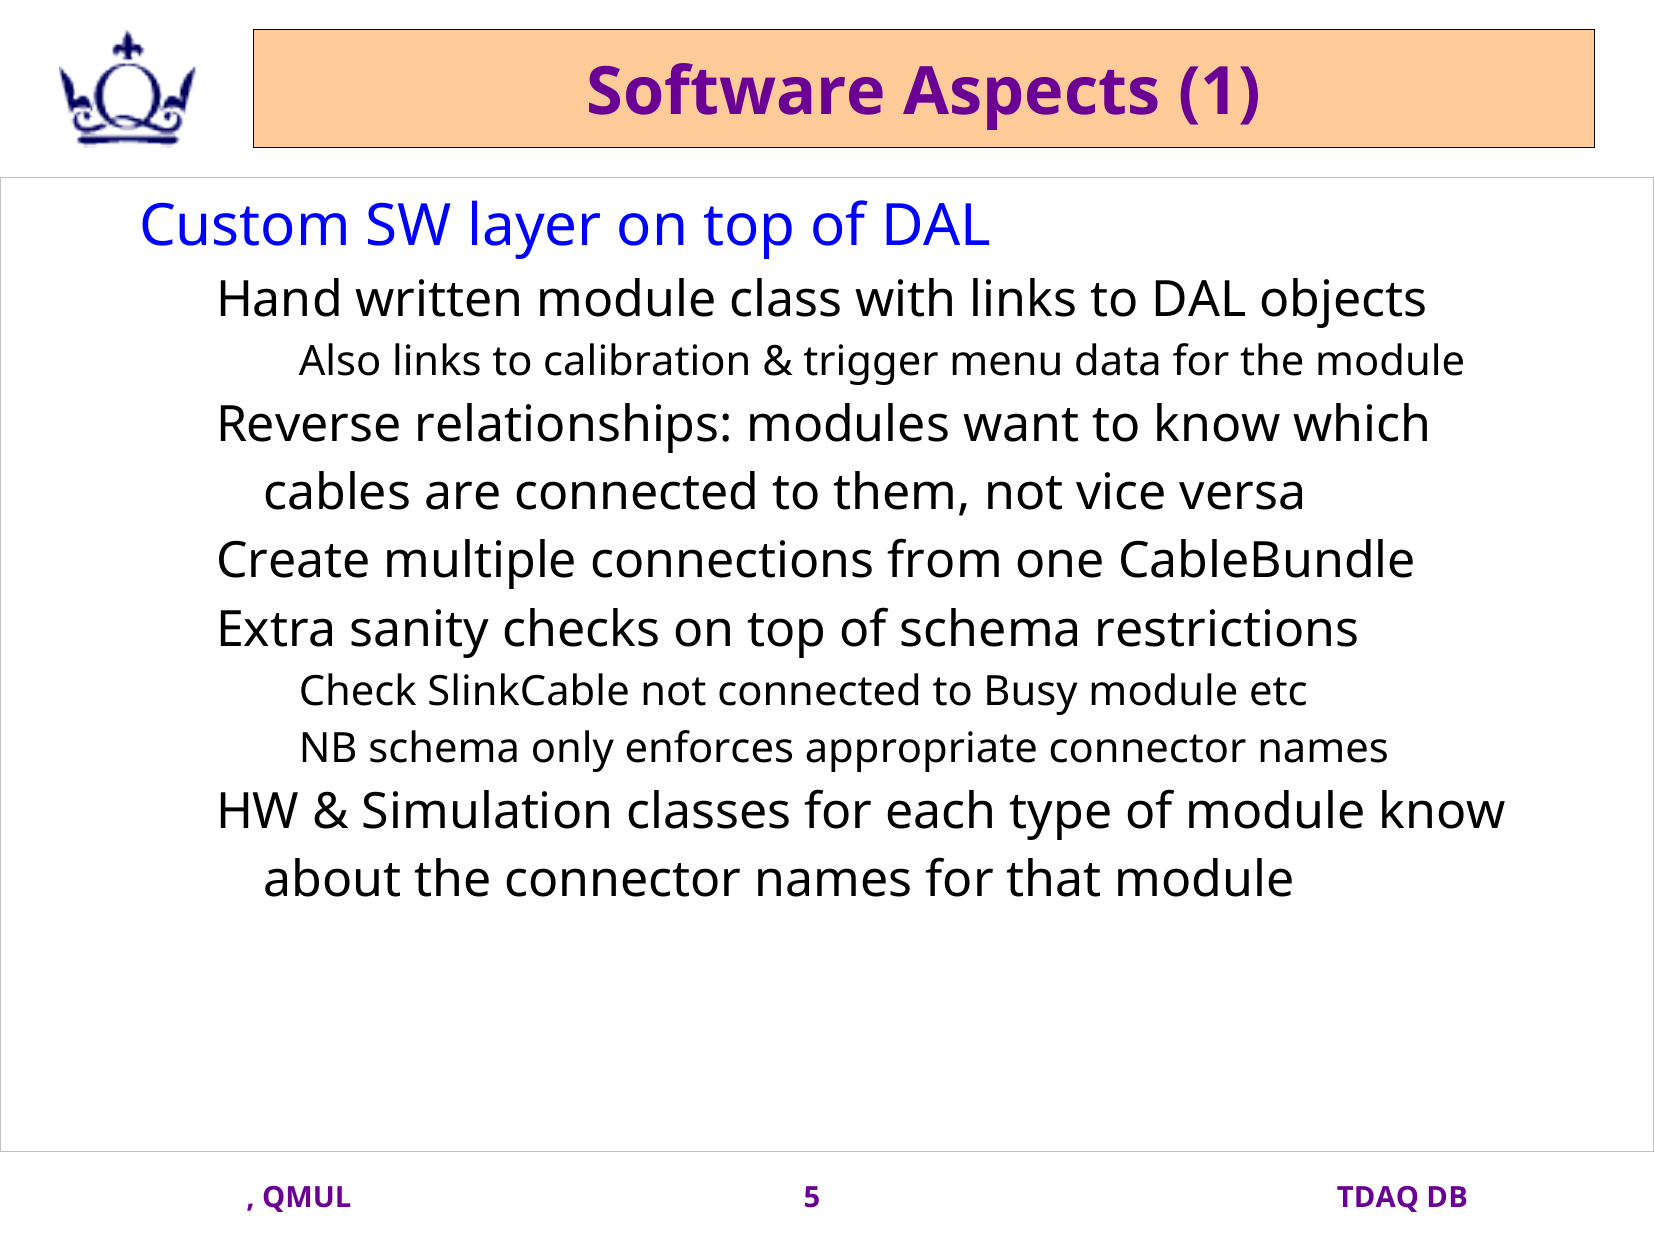

# Software Aspects (1)
Custom SW layer on top of DAL
Hand written module class with links to DAL objects
Also links to calibration & trigger menu data for the module
Reverse relationships: modules want to know which cables are connected to them, not vice versa
Create multiple connections from one CableBundle
Extra sanity checks on top of schema restrictions
Check SlinkCable not connected to Busy module etc
NB schema only enforces appropriate connector names
HW & Simulation classes for each type of module know about the connector names for that module